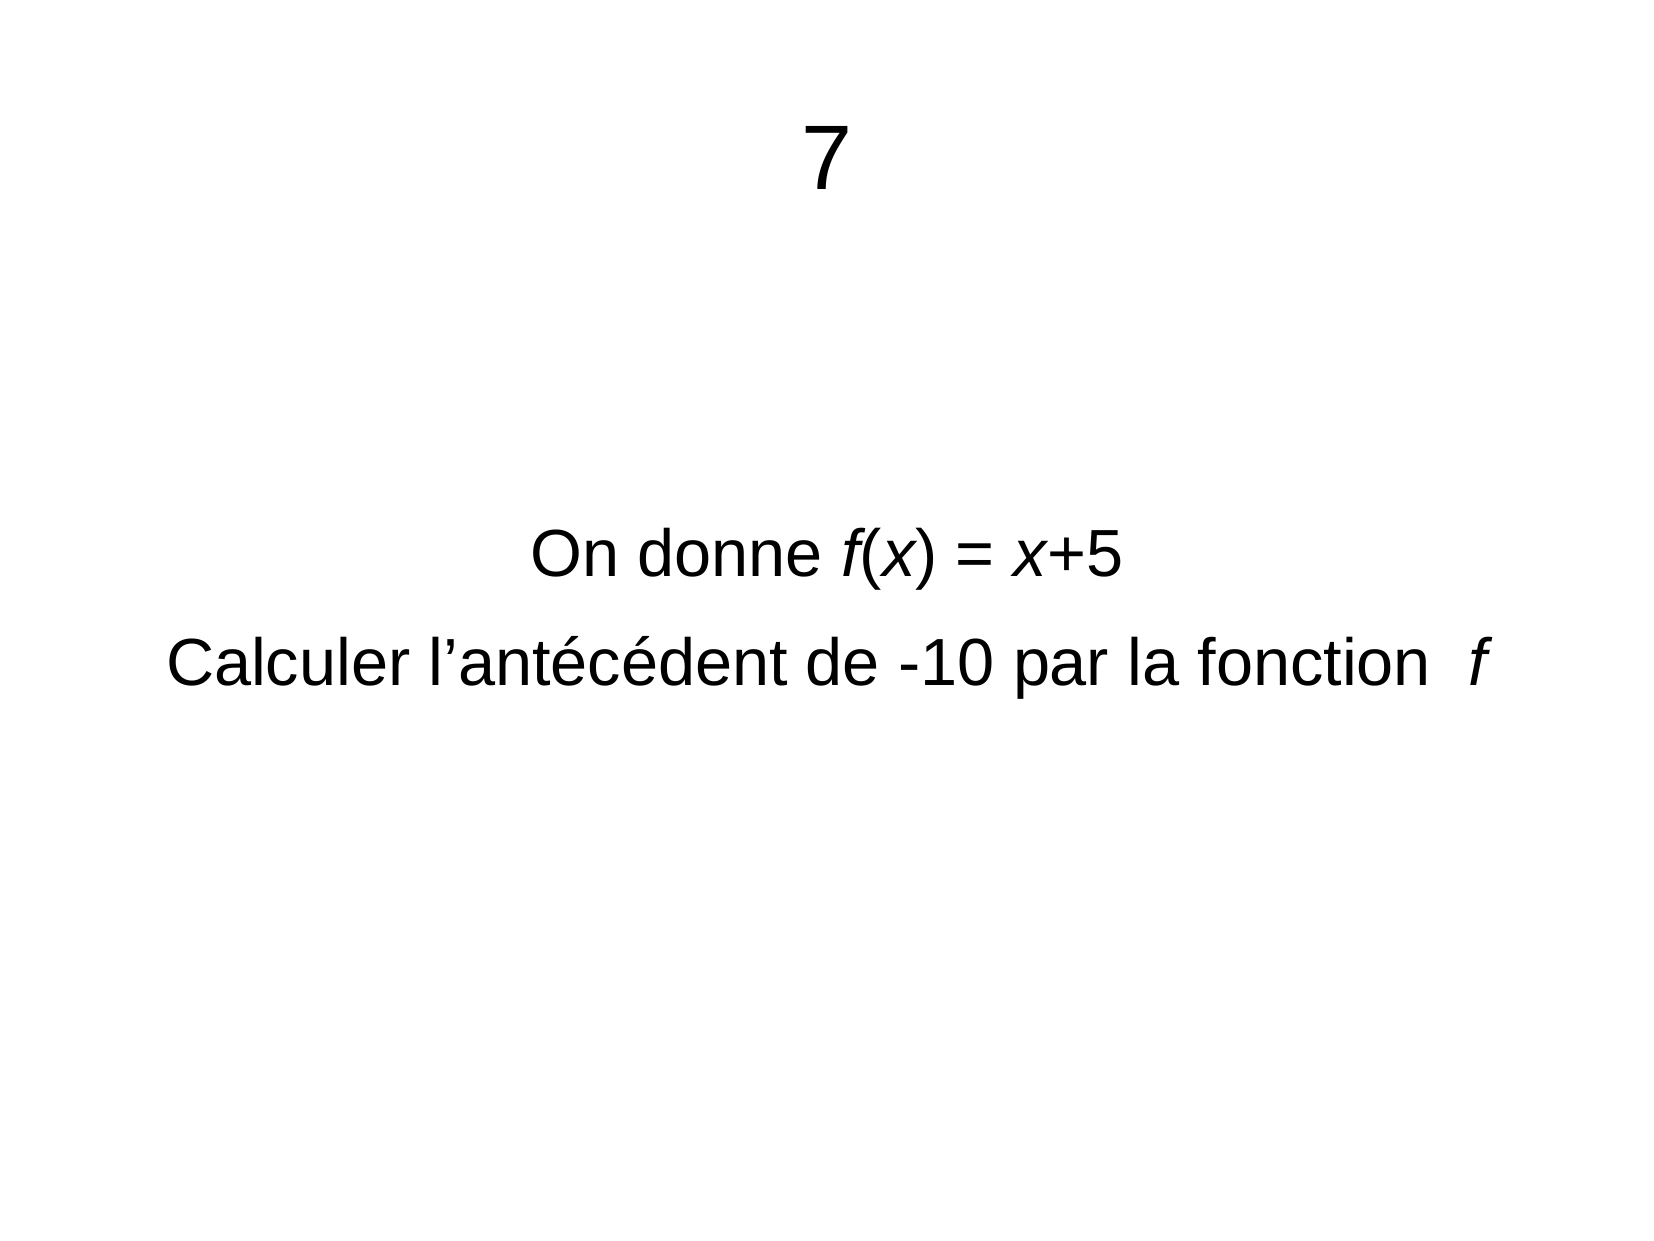

# 7
On donne f(x) = x+5
Calculer l’antécédent de -10 par la fonction f